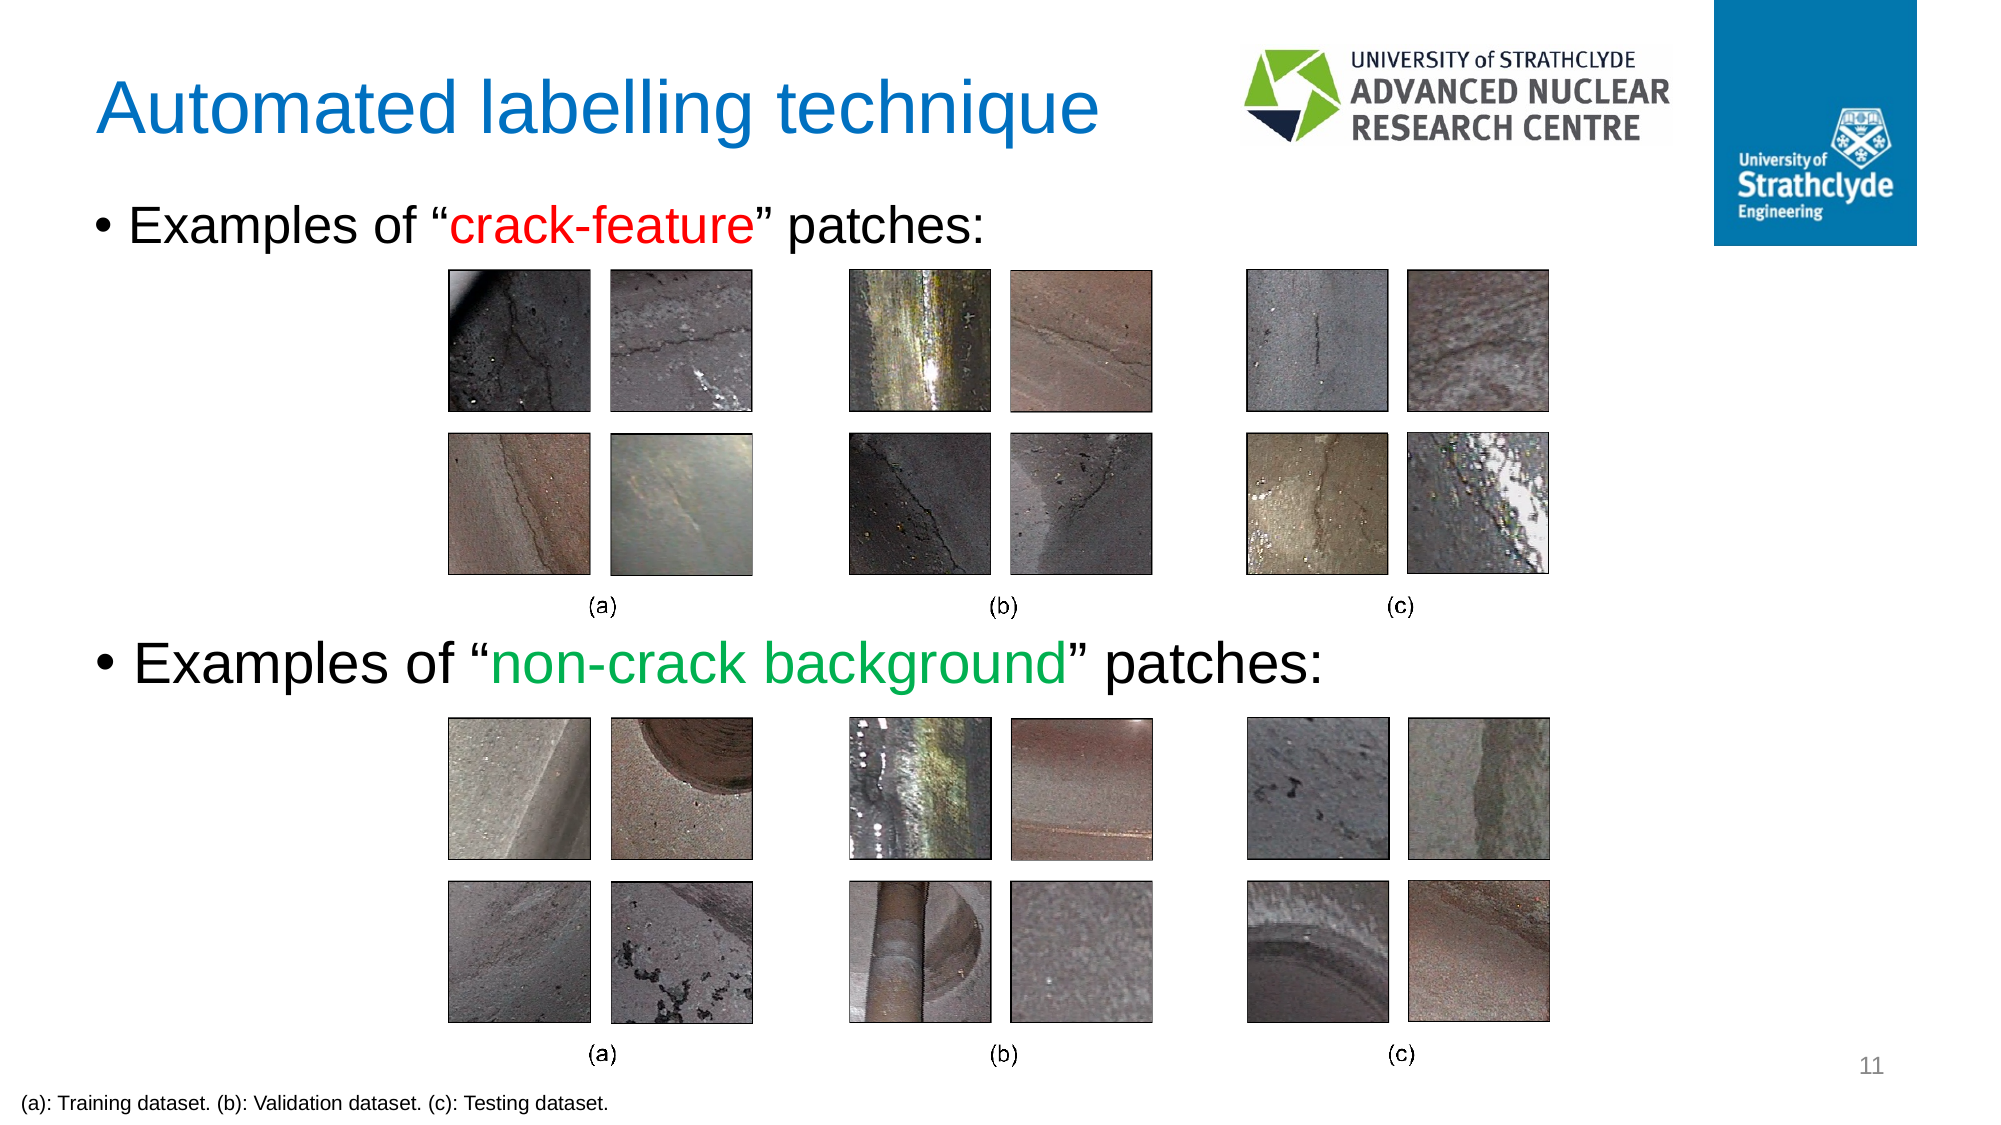

# Automated labelling technique
Examples of “crack-feature” patches:
Examples of “non-crack background” patches:
(a): Training dataset. (b): Validation dataset. (c): Testing dataset.